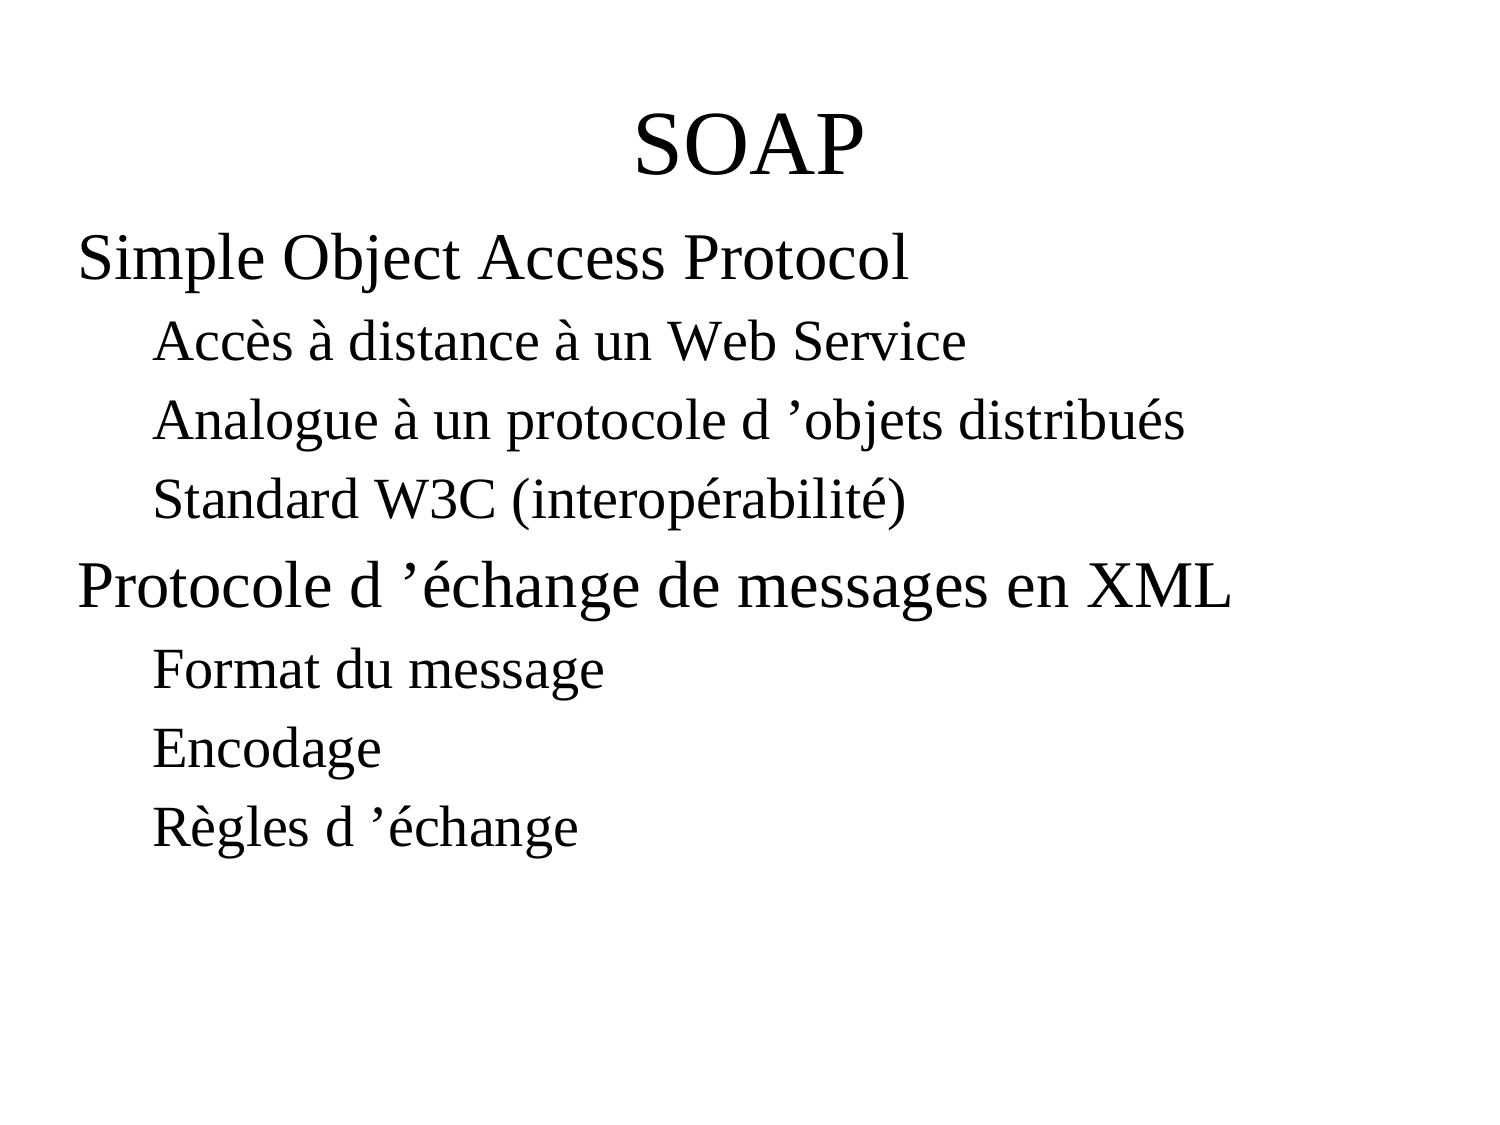

# SOAP
Simple Object Access Protocol
Accès à distance à un Web Service
Analogue à un protocole d ’objets distribués
Standard W3C (interopérabilité)
Protocole d ’échange de messages en XML
Format du message
Encodage
Règles d ’échange